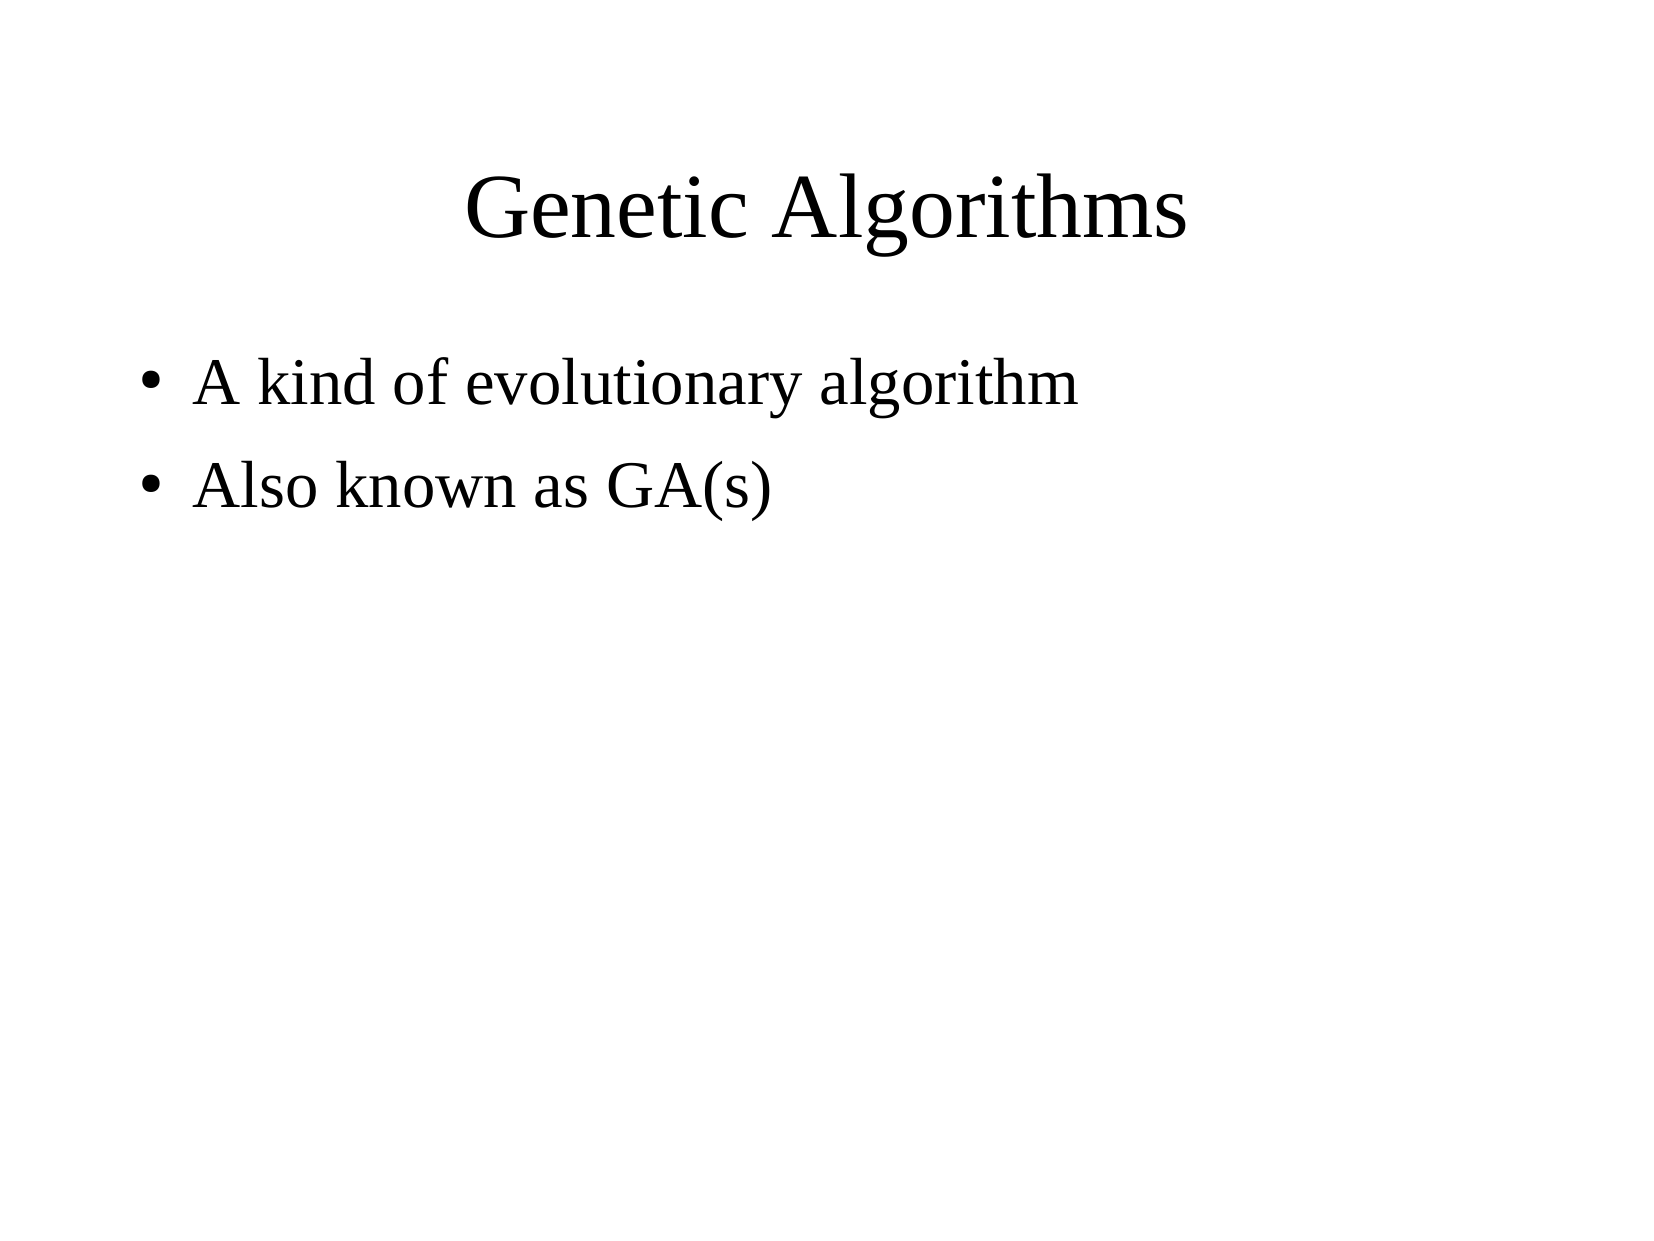

# Genetic Algorithms
A kind of evolutionary algorithm
Also known as GA(s)